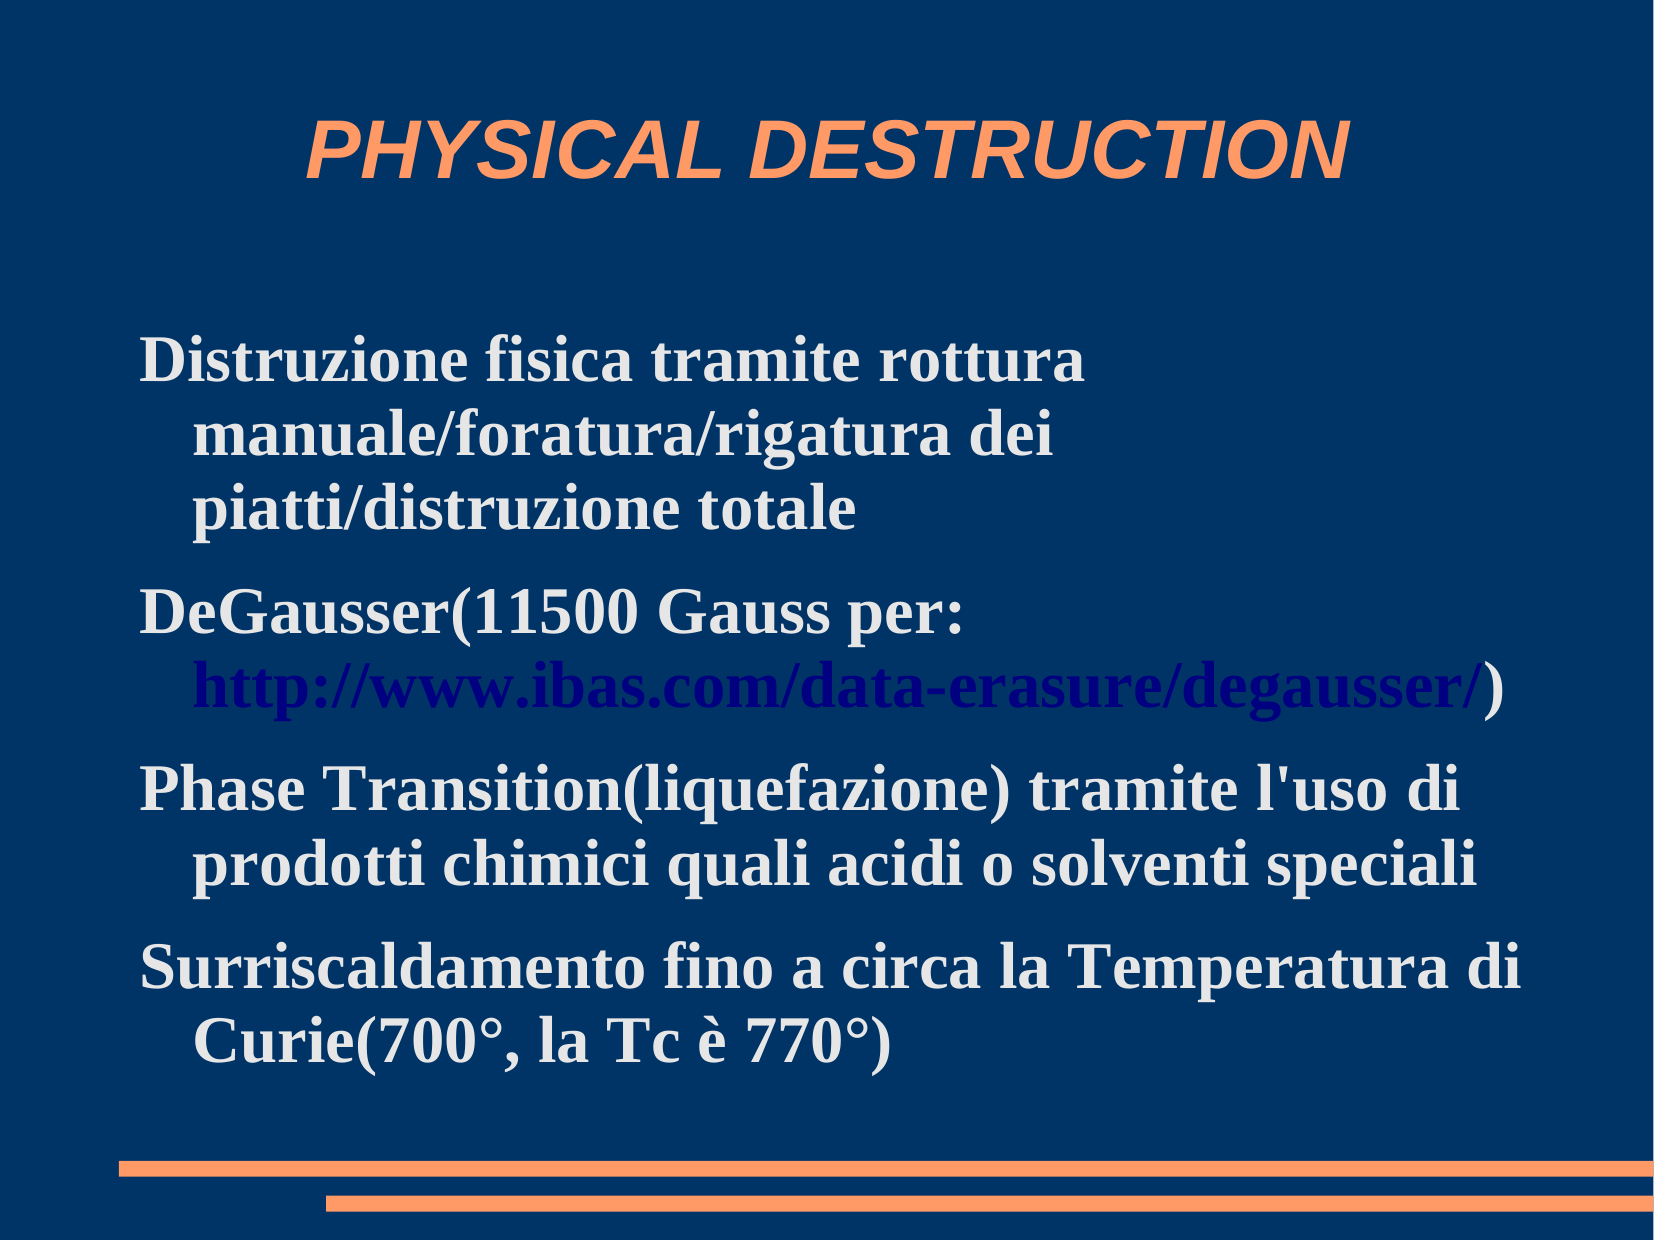

# PHYSICAL DESTRUCTION
Distruzione fisica tramite rottura manuale/foratura/rigatura dei piatti/distruzione totale
DeGausser(11500 Gauss per:http://www.ibas.com/data-erasure/degausser/)
Phase Transition(liquefazione) tramite l'uso di prodotti chimici quali acidi o solventi speciali
Surriscaldamento fino a circa la Temperatura di Curie(700°, la Tc è 770°)